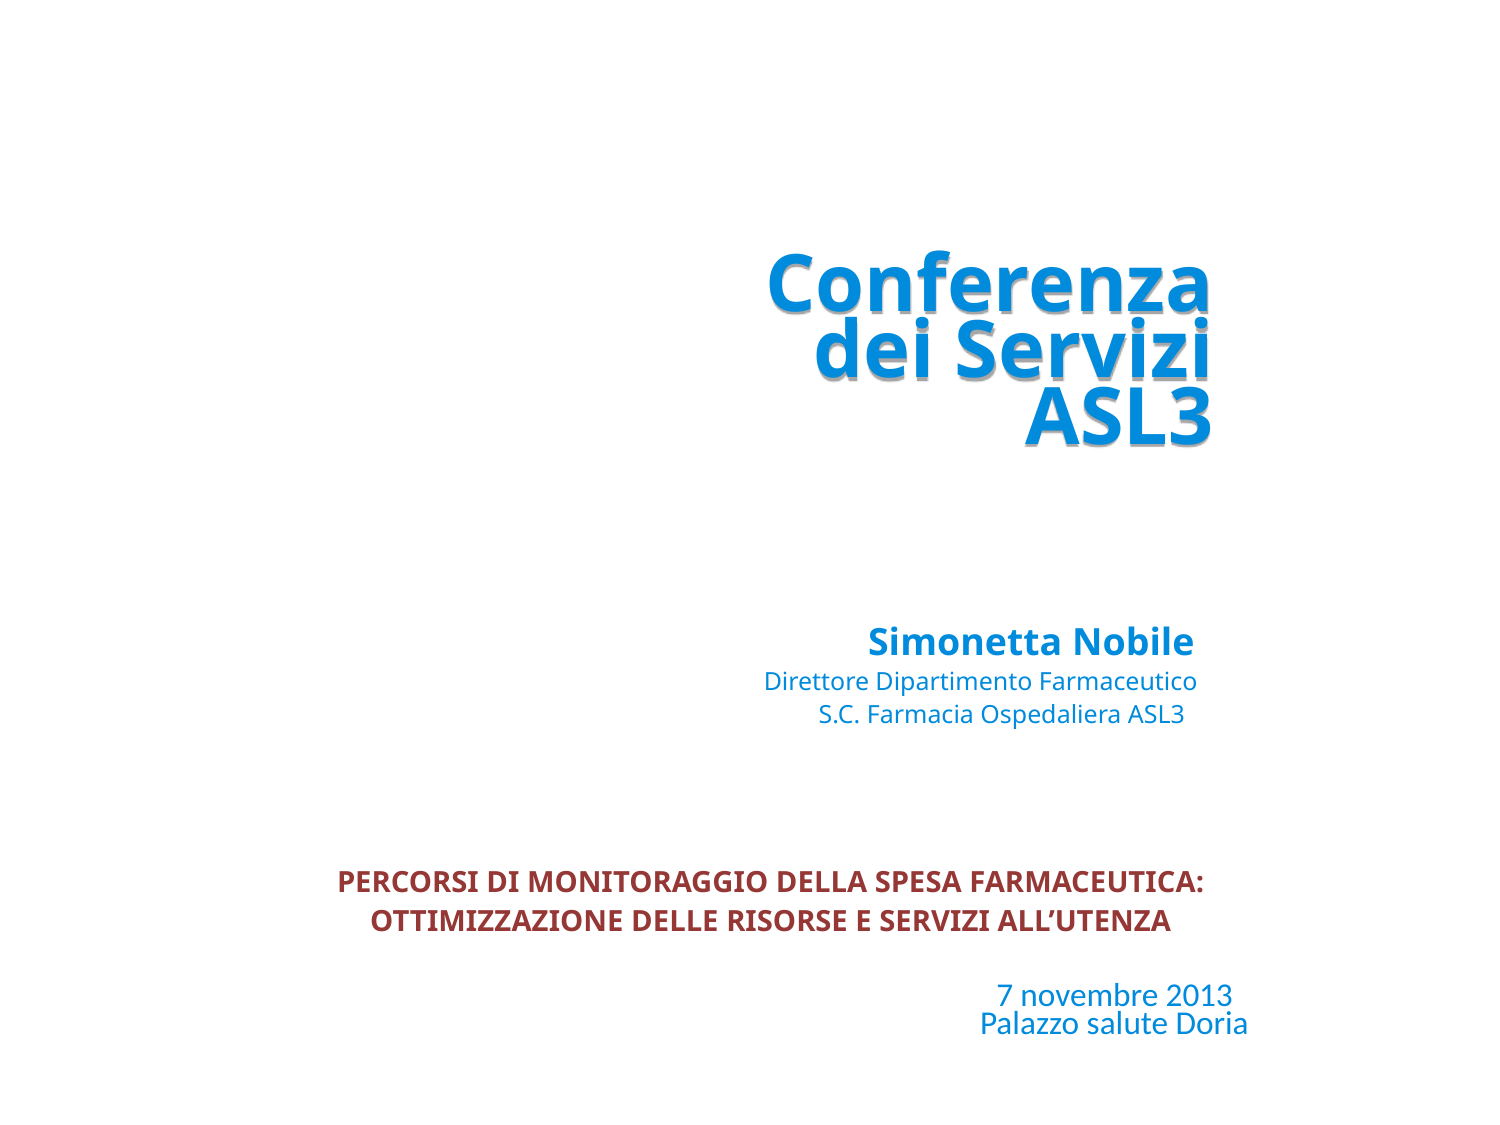

# Conferenza dei Servizi ASL3
Simonetta Nobile
Direttore Dipartimento Farmaceutico
S.C. Farmacia Ospedaliera ASL3
PERCORSI DI MONITORAGGIO DELLA SPESA FARMACEUTICA: OTTIMIZZAZIONE DELLE RISORSE E SERVIZI ALL’UTENZA
7 novembre 2013
Palazzo salute Doria